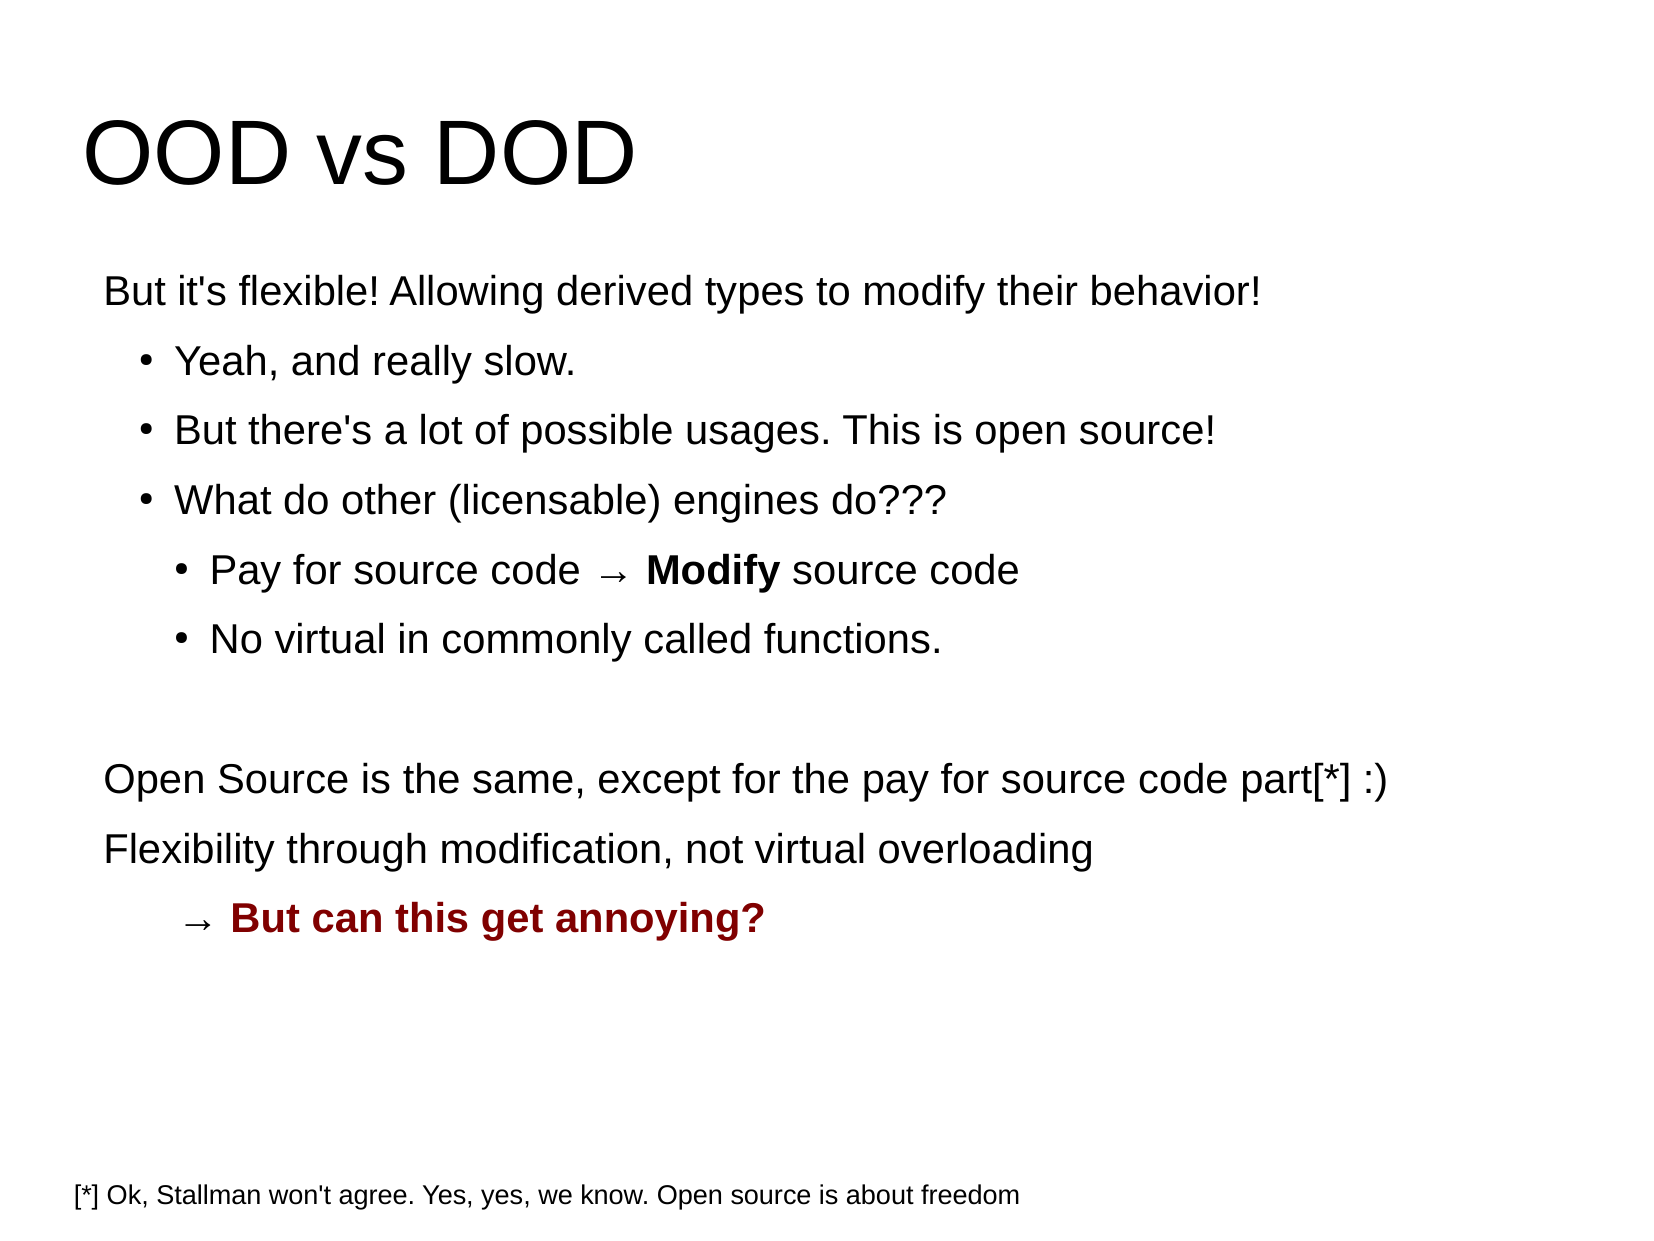

# OOD vs DOD
But it's flexible! Allowing derived types to modify their behavior!
Yeah, and really slow.
But there's a lot of possible usages. This is open source!
What do other (licensable) engines do???
Pay for source code → Modify source code
No virtual in commonly called functions.
Open Source is the same, except for the pay for source code part[*] :)
Flexibility through modification, not virtual overloading
	→ But can this get annoying?
[*] Ok, Stallman won't agree. Yes, yes, we know. Open source is about freedom